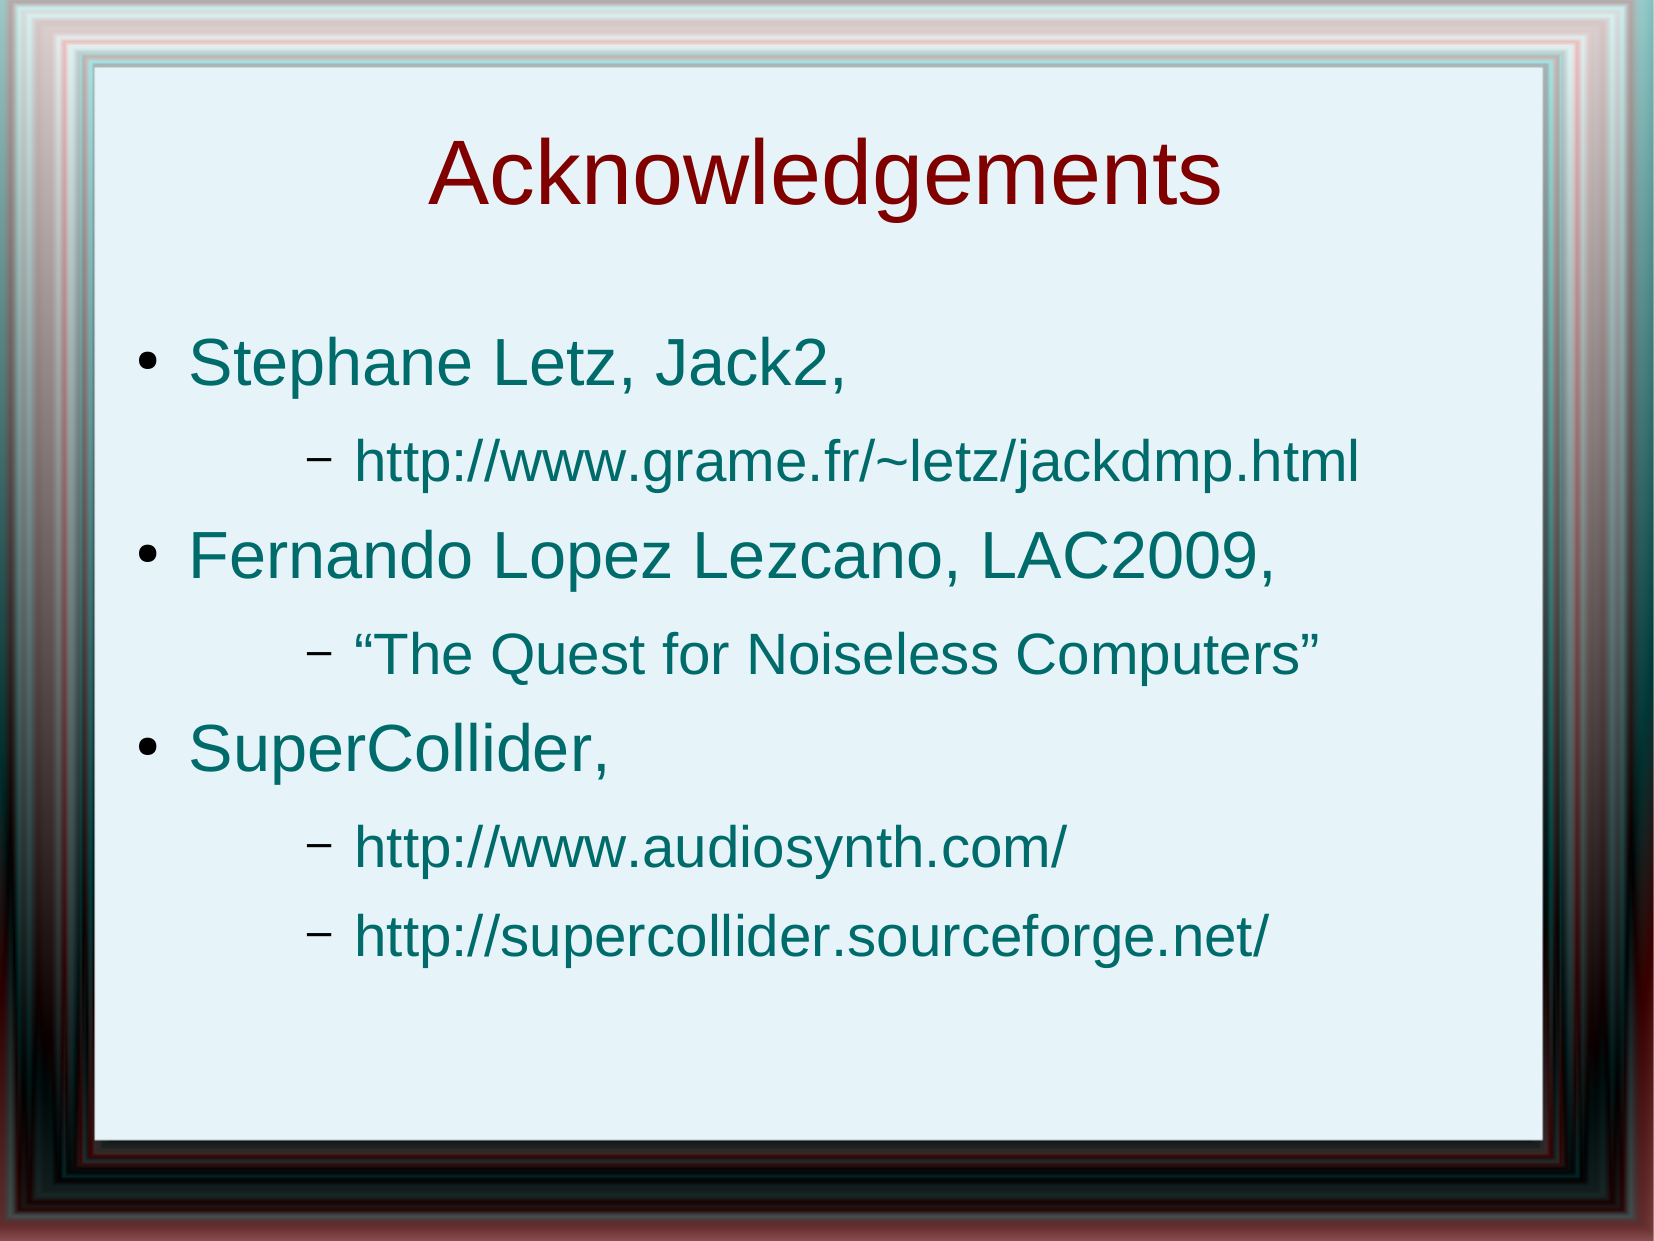

# Acknowledgements
Stephane Letz, Jack2,
http://www.grame.fr/~letz/jackdmp.html
Fernando Lopez Lezcano, LAC2009,
“The Quest for Noiseless Computers”
SuperCollider,
http://www.audiosynth.com/
http://supercollider.sourceforge.net/